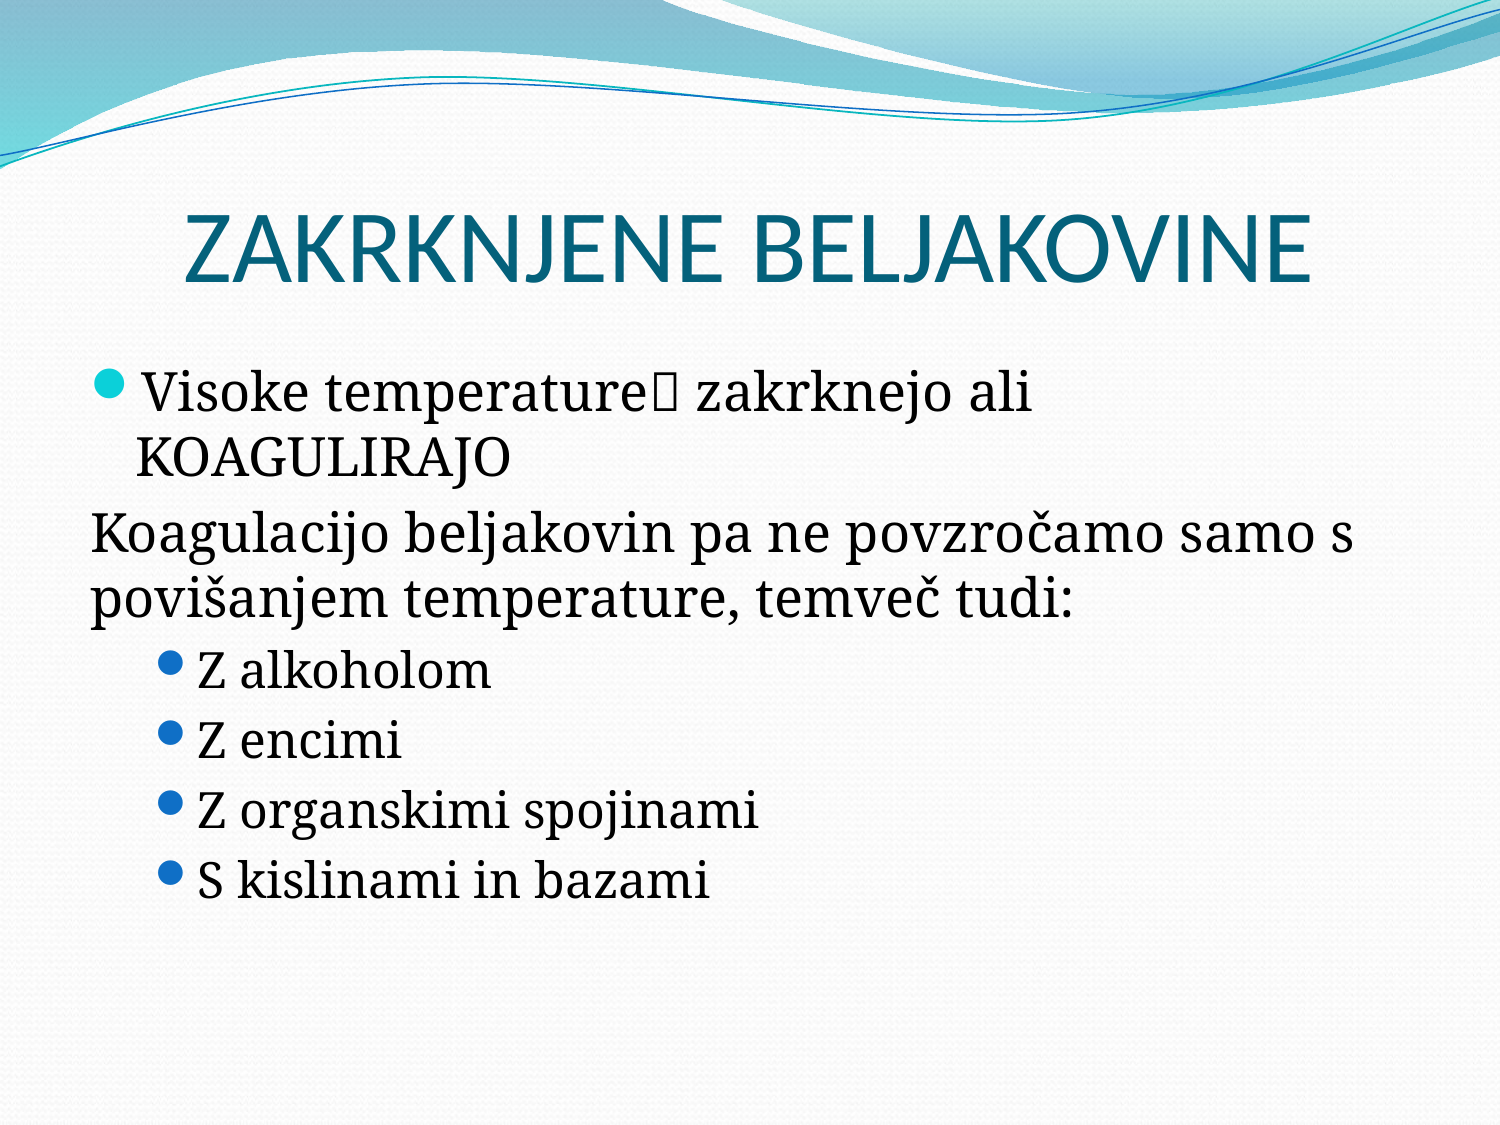

# ZAKRKNJENE BELJAKOVINE
Visoke temperature zakrknejo ali KOAGULIRAJO
Koagulacijo beljakovin pa ne povzročamo samo s povišanjem temperature, temveč tudi:
Z alkoholom
Z encimi
Z organskimi spojinami
S kislinami in bazami